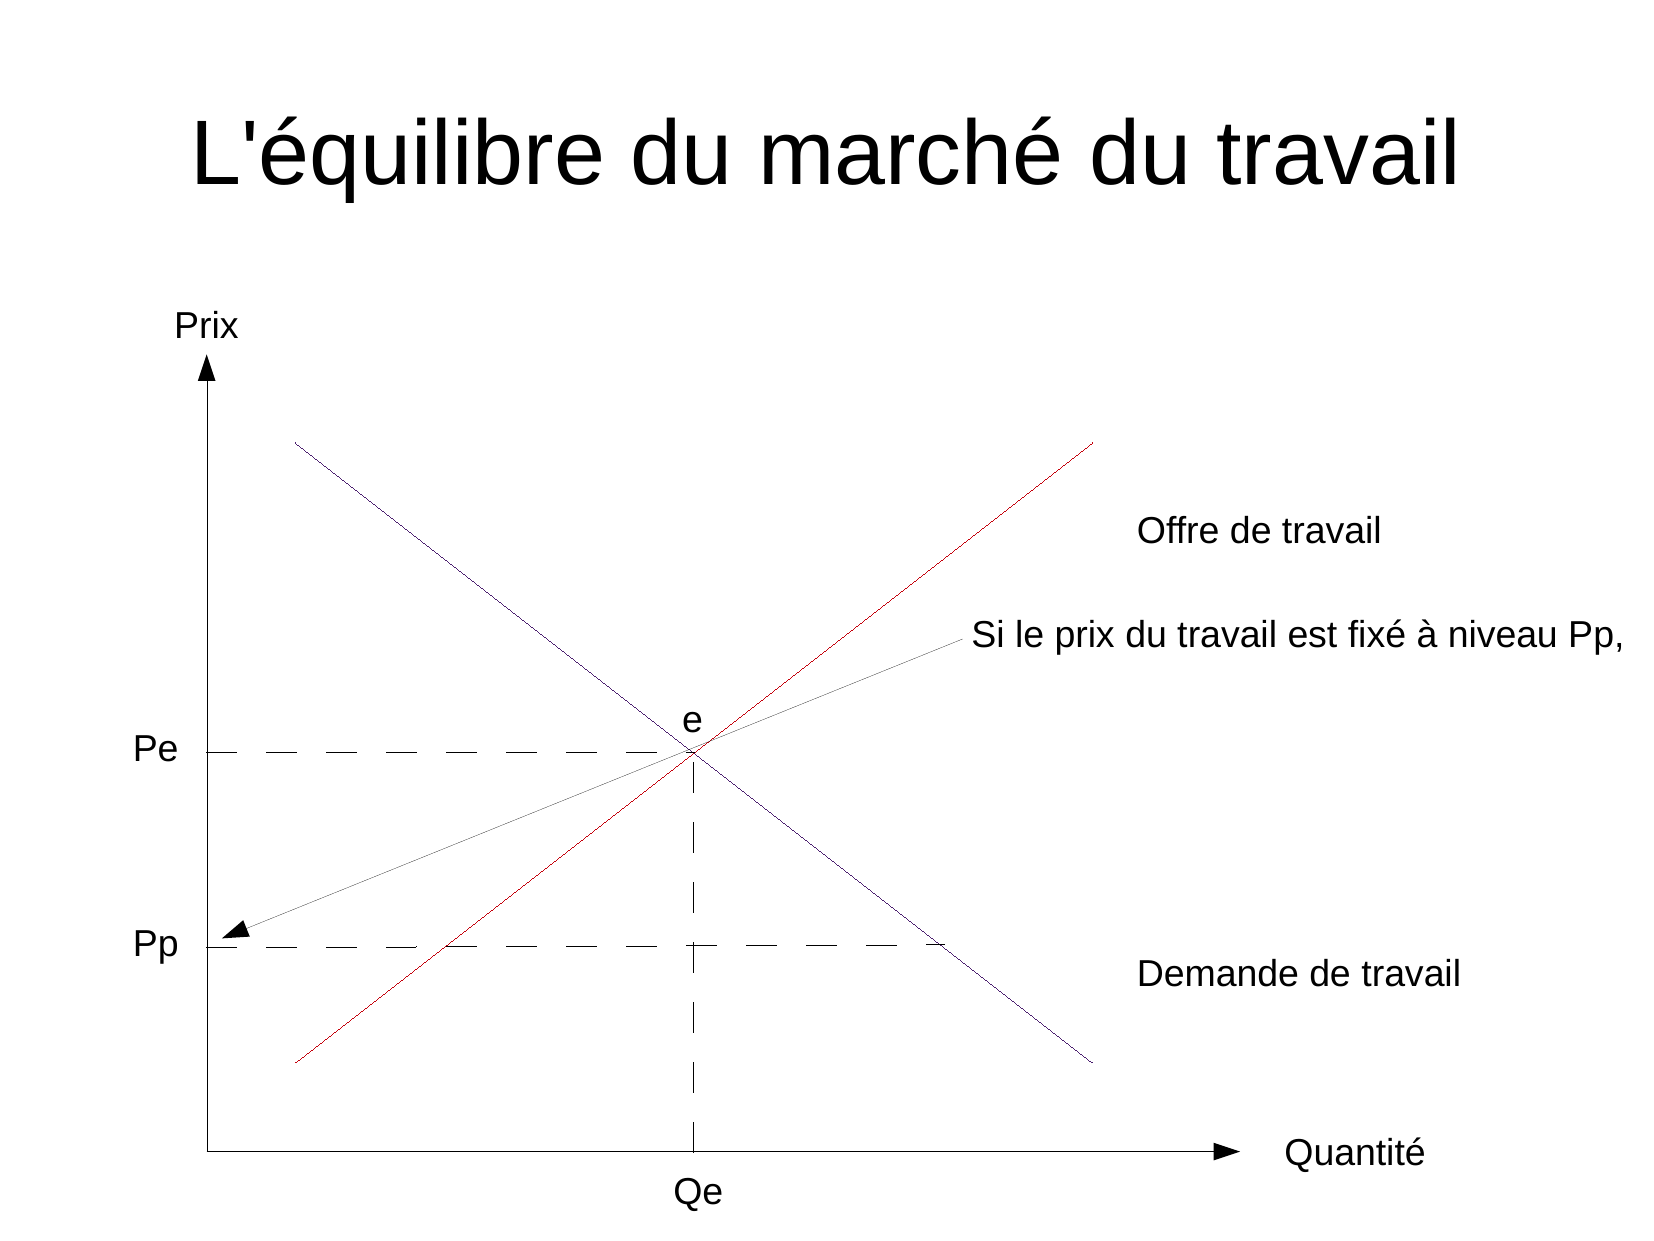

# L'équilibre du marché du travail
Prix
Offre de travail
Si le prix du travail est fixé à niveau Pp,
e
Pe
Pp
Demande de travail
Quantité
Qe